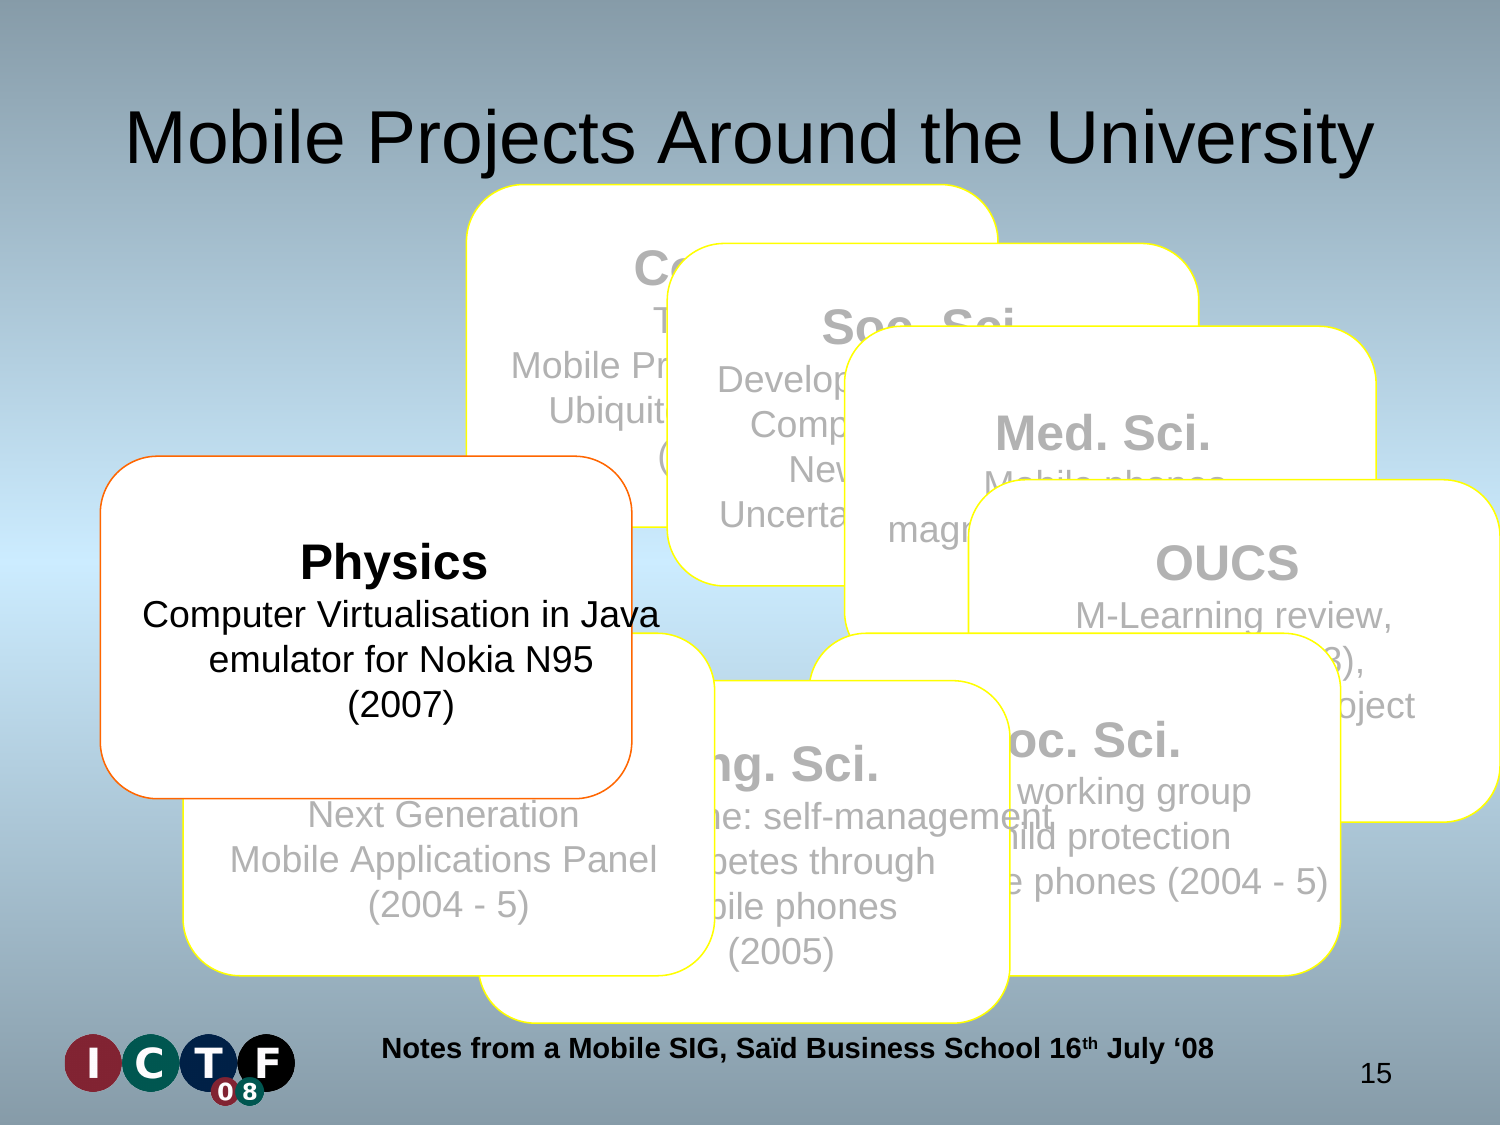

# Mobile Projects Around the University
Comlab
 Theory of
Mobile Processes (1990s),
Ubiquitous Computing
(2007 – )
Soc. Sci.
 Development of Handheld
Computing in the UK:
 New Technology,
Uncertain Uses (1997 - 9)
Med. Sci.
 Mobile phones,
 magnetic fields and cancer,
(2003, 2006)
Physics
 Computer Virtualisation in Java
 emulator for Nokia N95
(2007)
OUCS
 M-Learning review,
McLean (2003),
JISC RAMBLE Project
(2004 – 5)
Cont. Ed.
 Mobile Telecoms:
Next Generation
Mobile Applications Panel
(2004 - 5)
Soc. Sci.
 EICN working group
on child protection
and mobile phones (2004 - 5)
Eng. Sci.
 Telemedicine: self-management
of diabetes through
mobile phones
(2005)